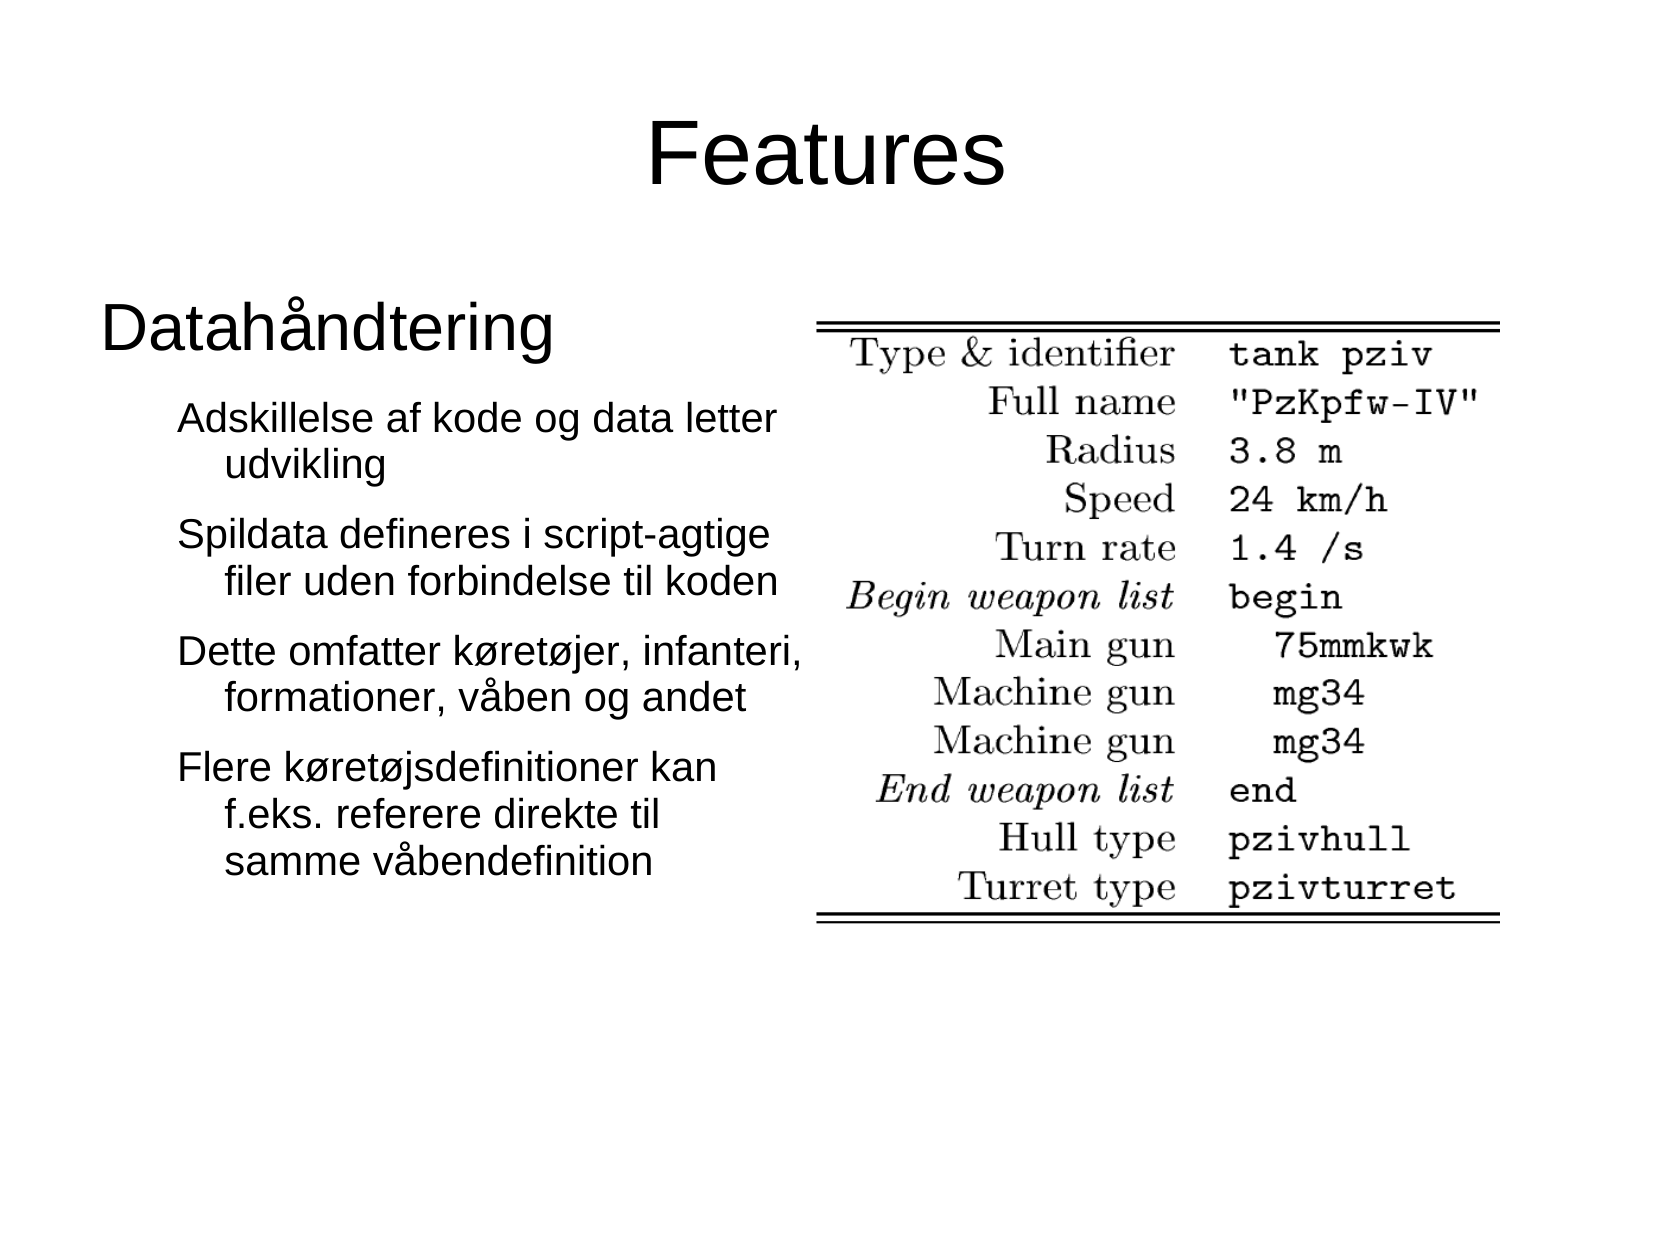

# Features
Datahåndtering
Adskillelse af kode og data letter udvikling
Spildata defineres i script-agtige filer uden forbindelse til koden
Dette omfatter køretøjer, infanteri, formationer, våben og andet
Flere køretøjsdefinitioner kan f.eks. referere direkte til samme våbendefinition